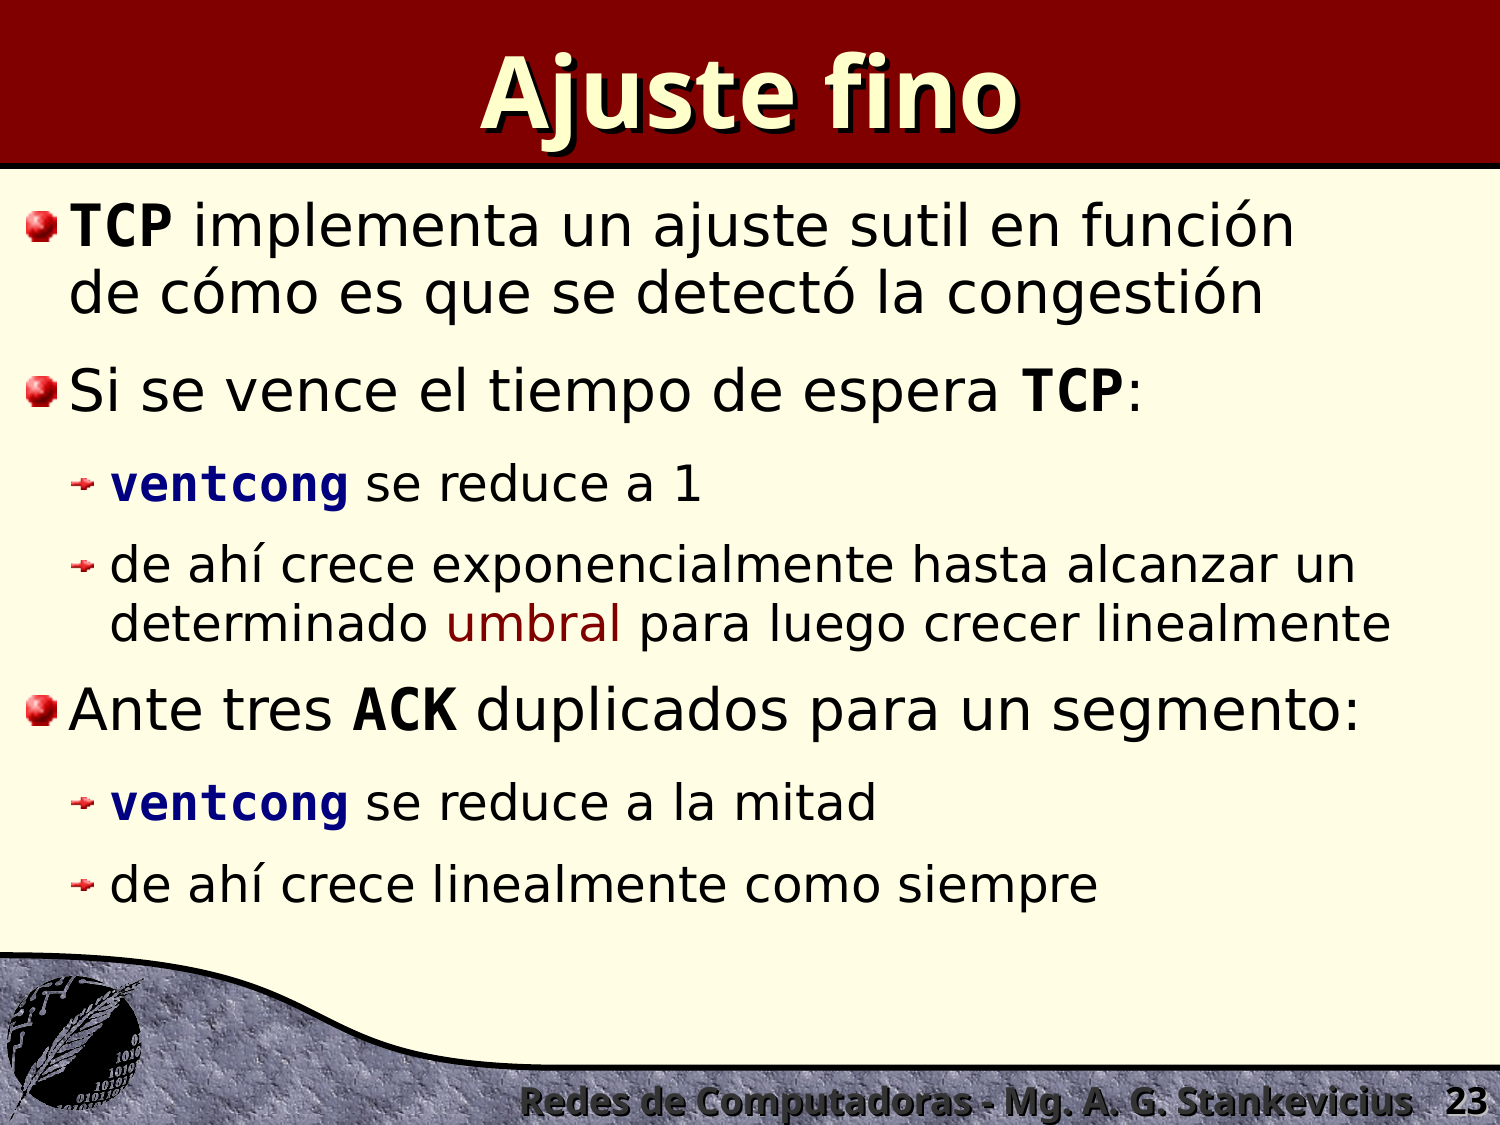

# Ajuste fino
TCP implementa un ajuste sutil en función
de cómo es que se detectó la congestión
Si se vence el tiempo de espera TCP:
ventcong se reduce a 1
de ahí crece exponencialmente hasta alcanzar un determinado umbral para luego crecer linealmente
Ante tres ACK duplicados para un segmento:
ventcong se reduce a la mitad
de ahí crece linealmente como siempre
23